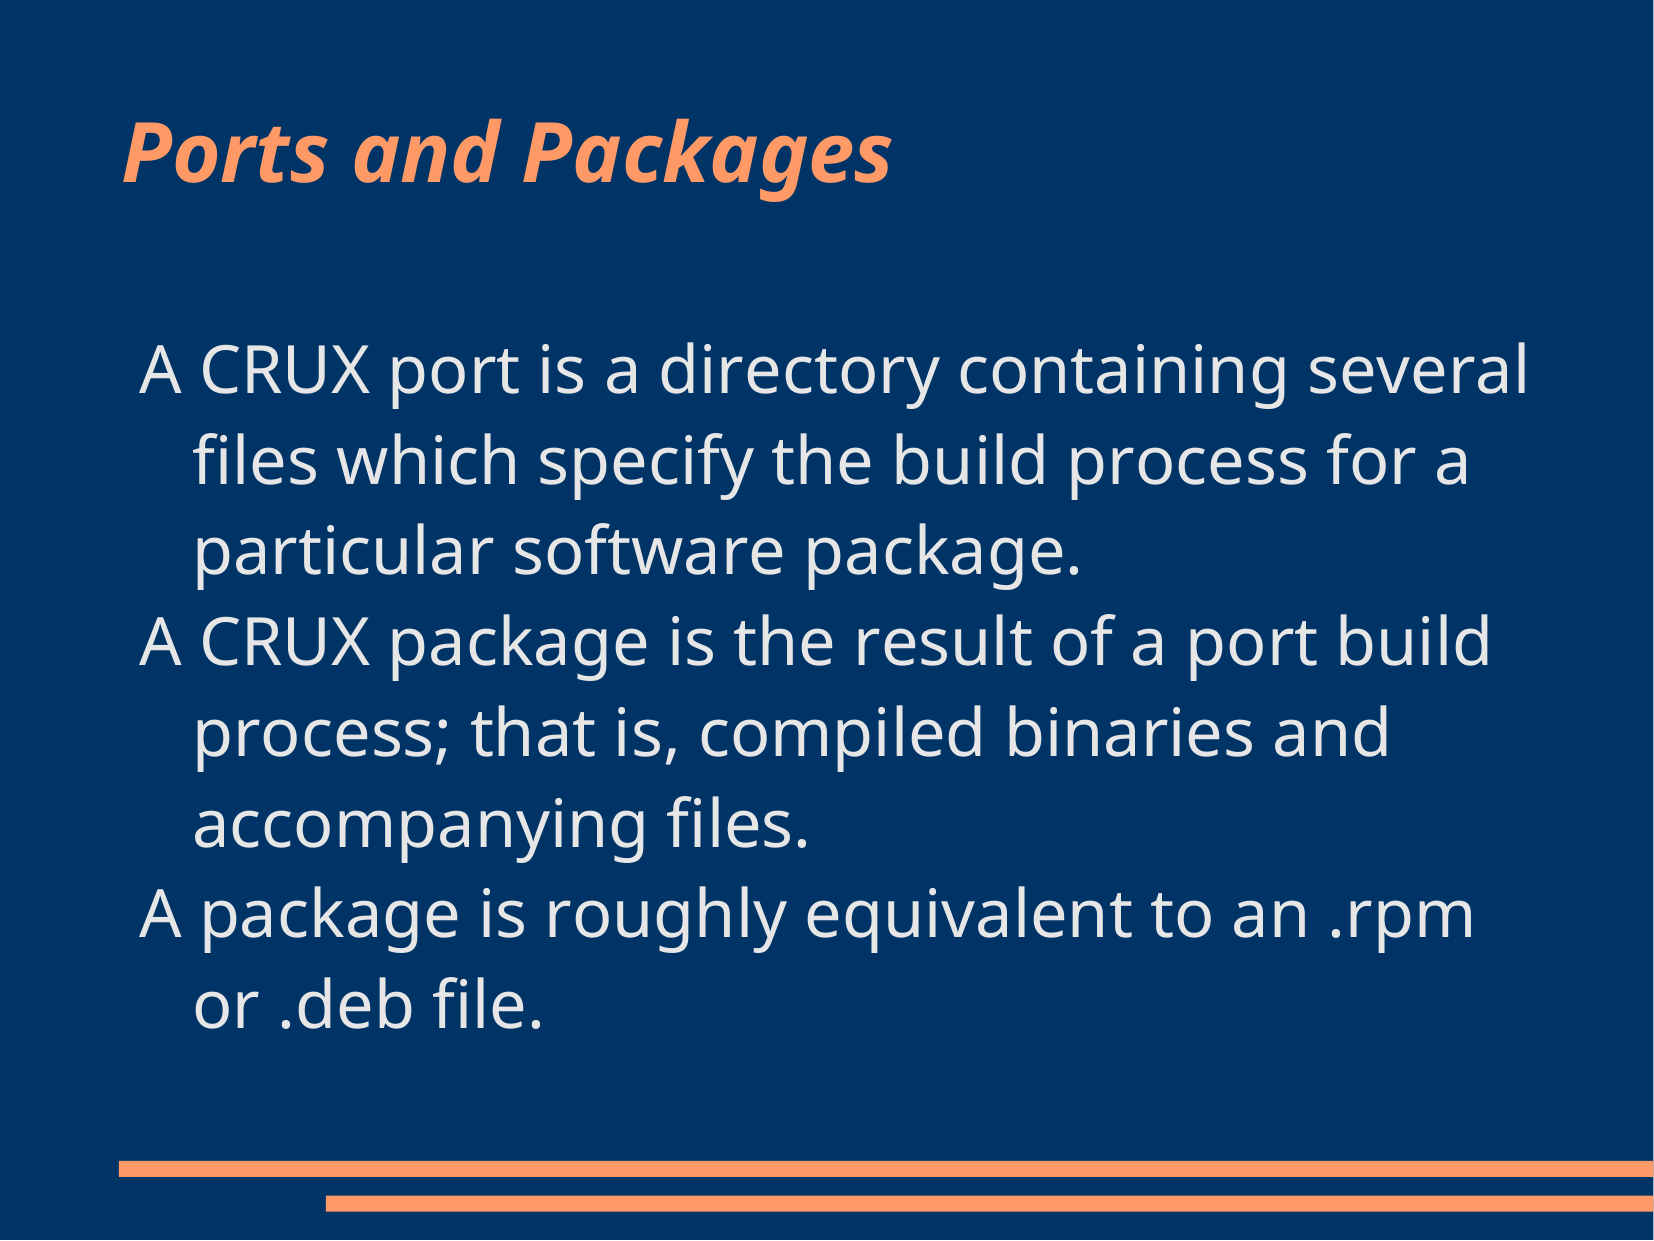

# Ports and Packages
A CRUX port is a directory containing several files which specify the build process for a particular software package.
A CRUX package is the result of a port build process; that is, compiled binaries and accompanying files.
A package is roughly equivalent to an .rpm or .deb file.